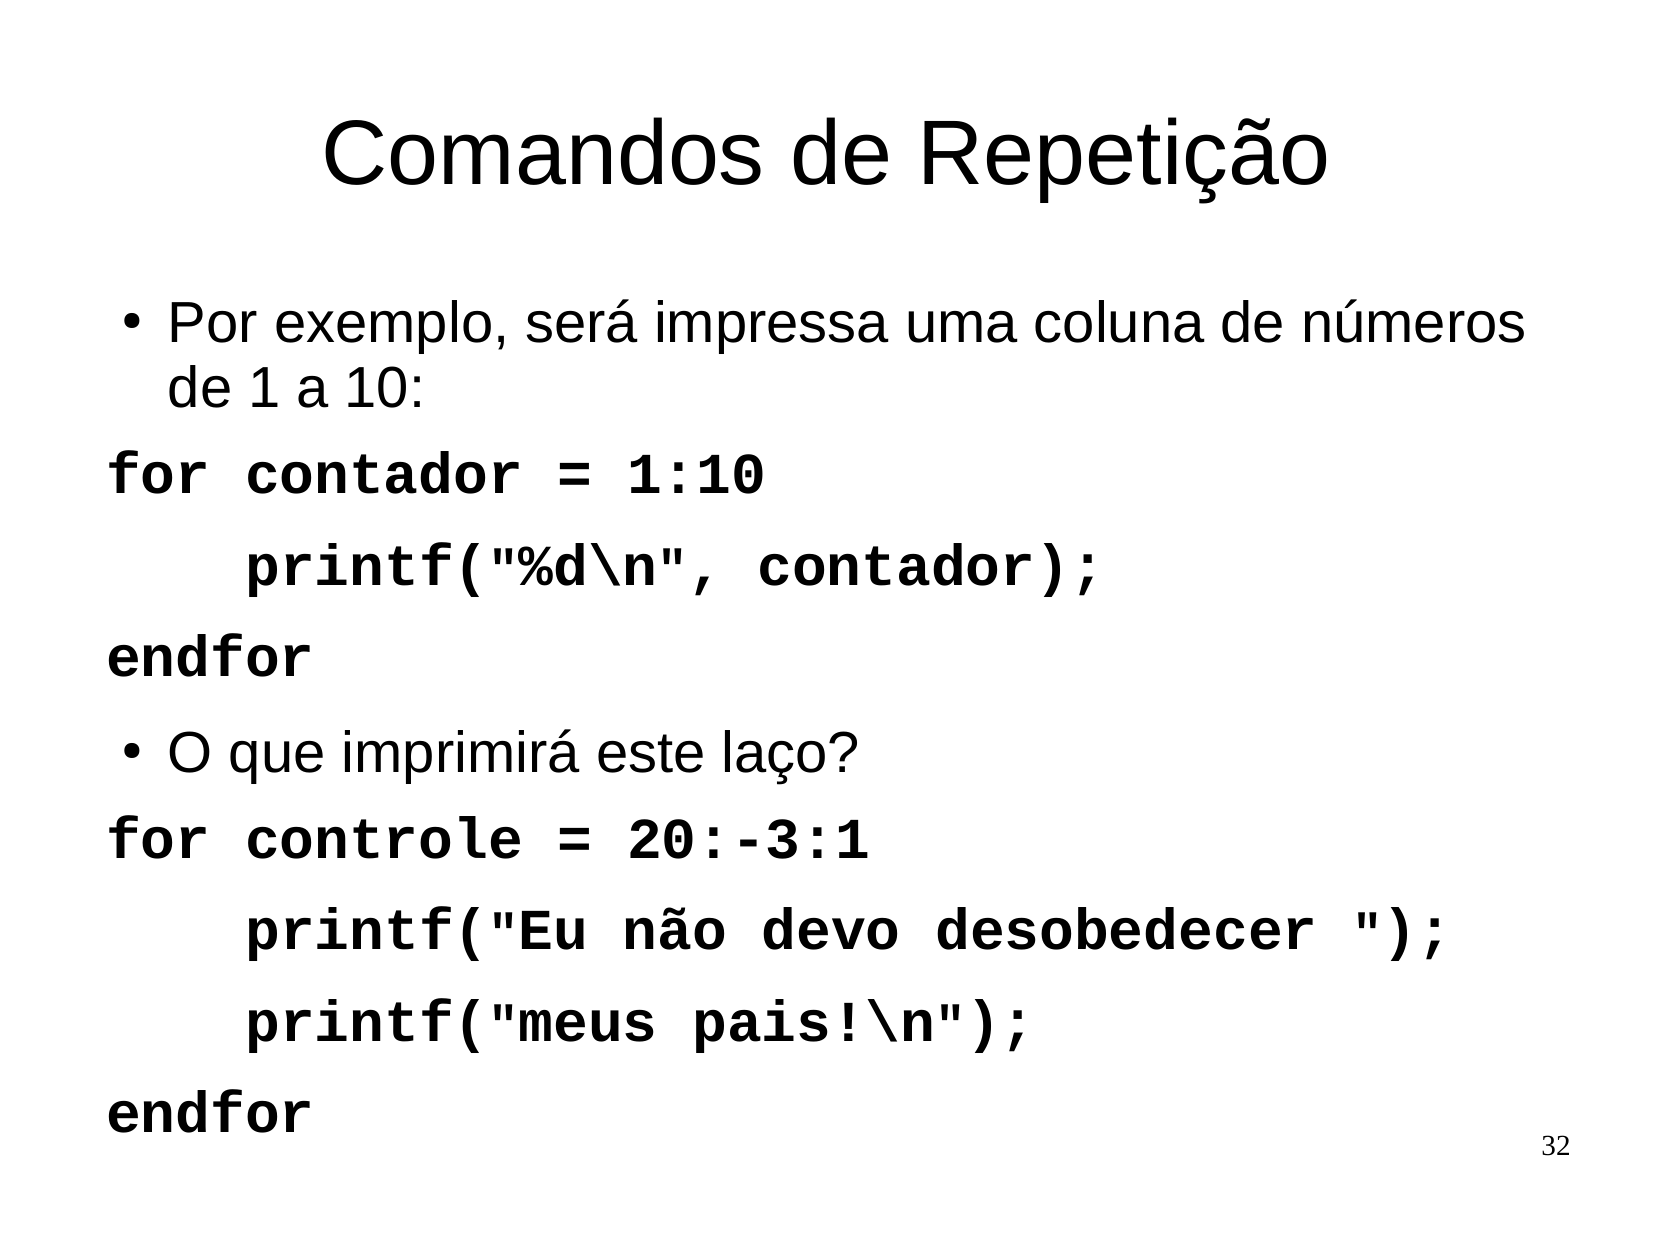

# Comandos de Repetição
Por exemplo, será impressa uma coluna de números de 1 a 10:
for contador = 1:10
 printf("%d\n", contador);
endfor
O que imprimirá este laço?
for controle = 20:-3:1
 printf("Eu não devo desobedecer ");
 printf("meus pais!\n");
endfor
32